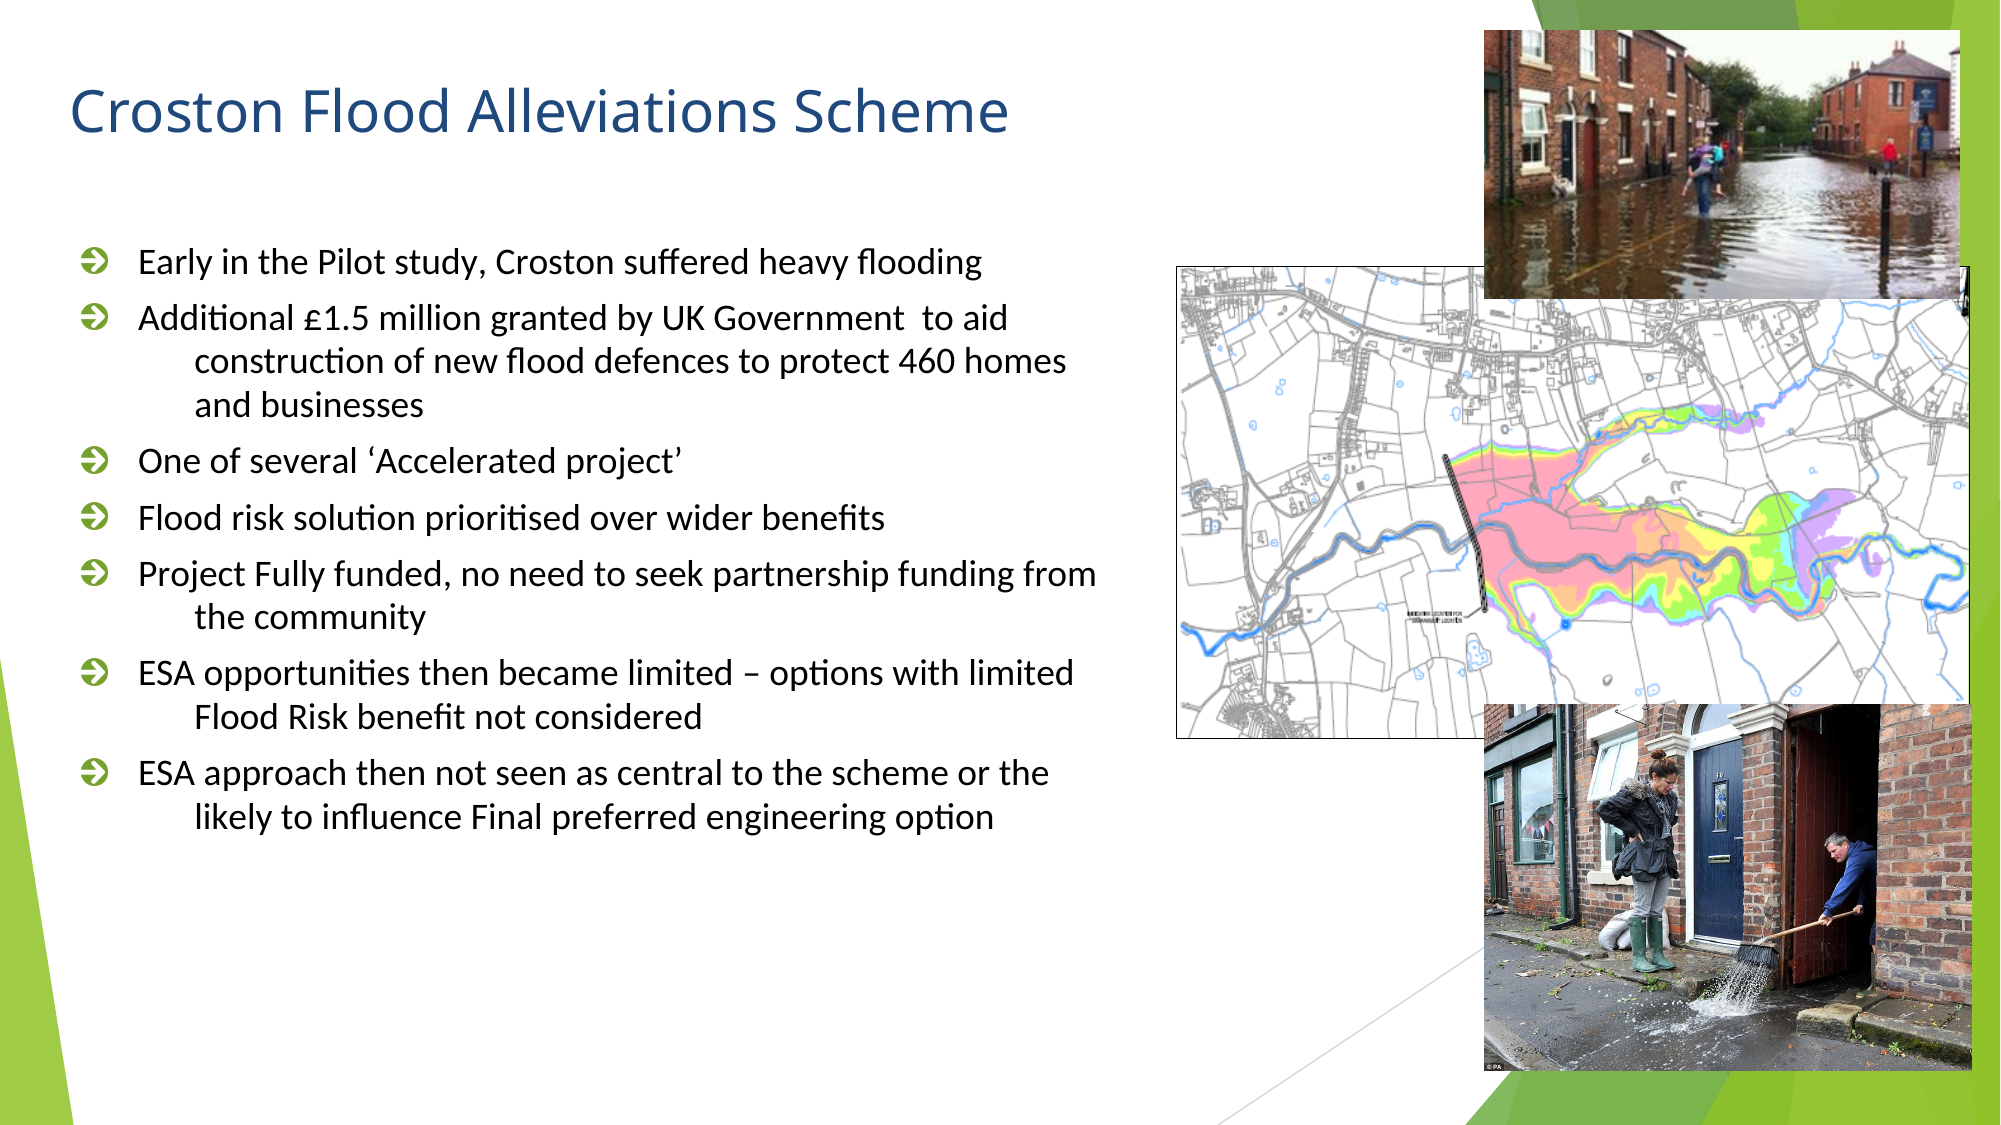

# Croston Flood Alleviations Scheme
Early in the Pilot study, Croston suffered heavy flooding
Additional £1.5 million granted by UK Government to aid construction of new flood defences to protect 460 homes and businesses
One of several ‘Accelerated project’
Flood risk solution prioritised over wider benefits
Project Fully funded, no need to seek partnership funding from the community
ESA opportunities then became limited – options with limited Flood Risk benefit not considered
ESA approach then not seen as central to the scheme or the likely to influence Final preferred engineering option